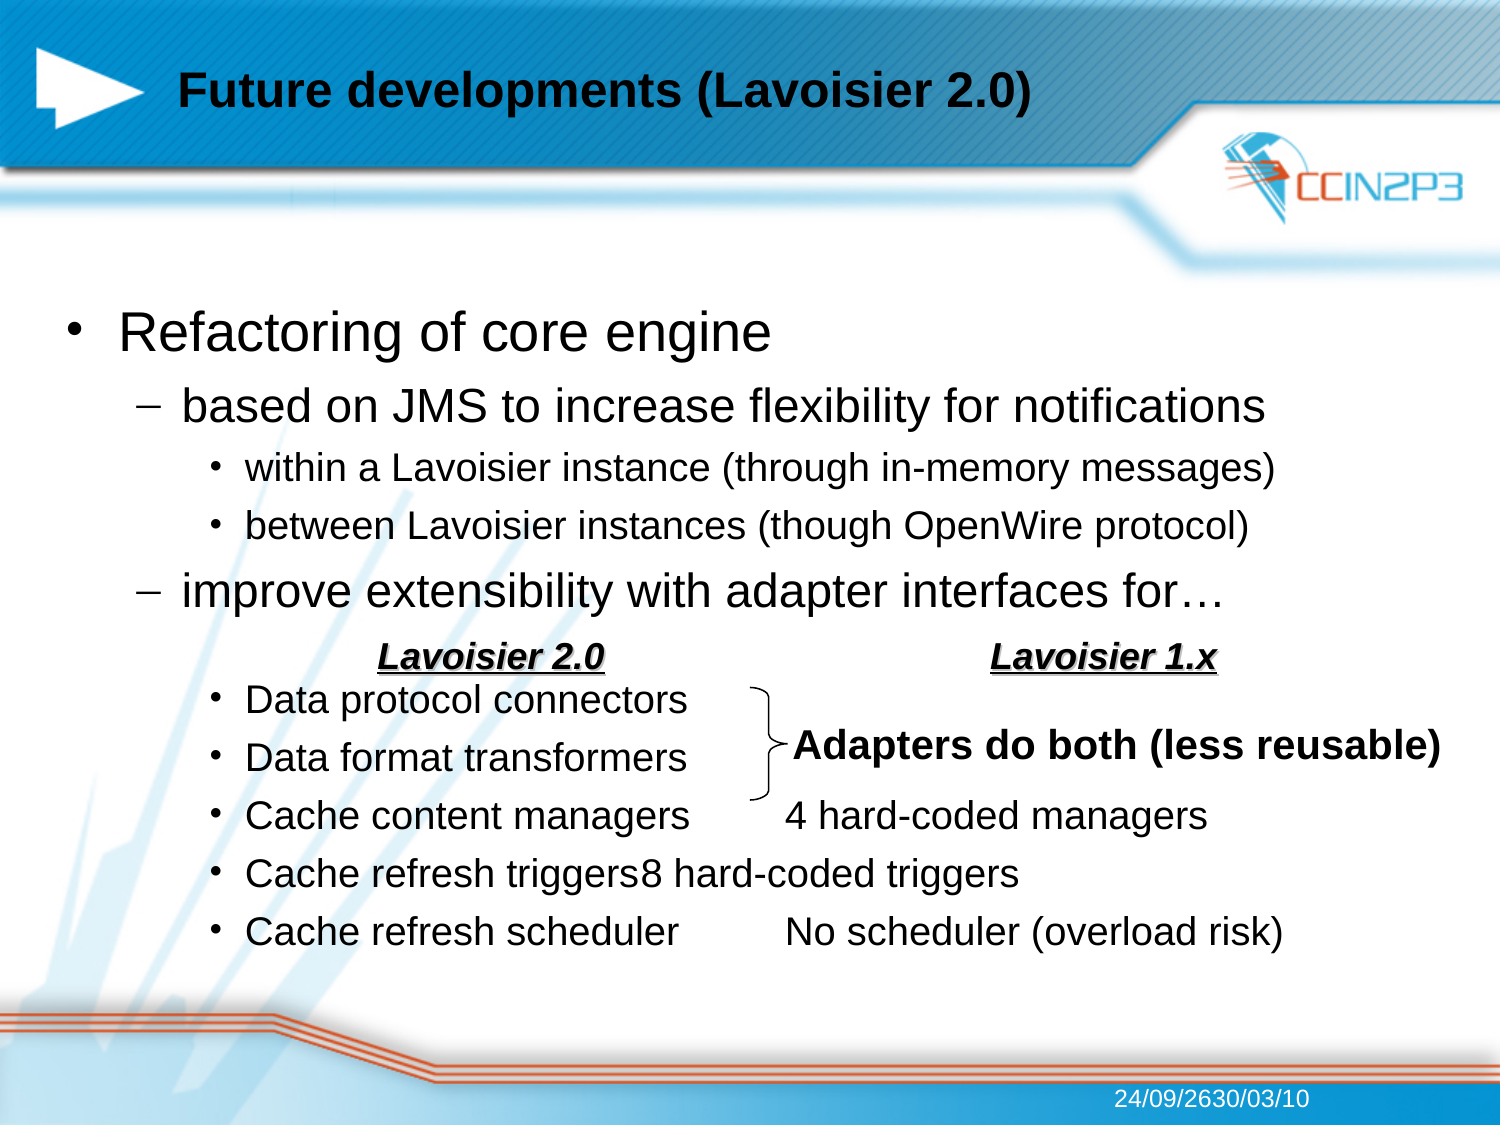

# Future developments (Lavoisier 2.0)
Refactoring of core engine
based on JMS to increase flexibility for notifications
within a Lavoisier instance (through in-memory messages)
between Lavoisier instances (though OpenWire protocol)
improve extensibility with adapter interfaces for…
Data protocol connectors
Data format transformers
Cache content managers	4 hard-coded managers
Cache refresh triggers		8 hard-coded triggers
Cache refresh scheduler	No scheduler (overload risk)
Lavoisier 2.0
Lavoisier 1.x
Adapters do both (less reusable)